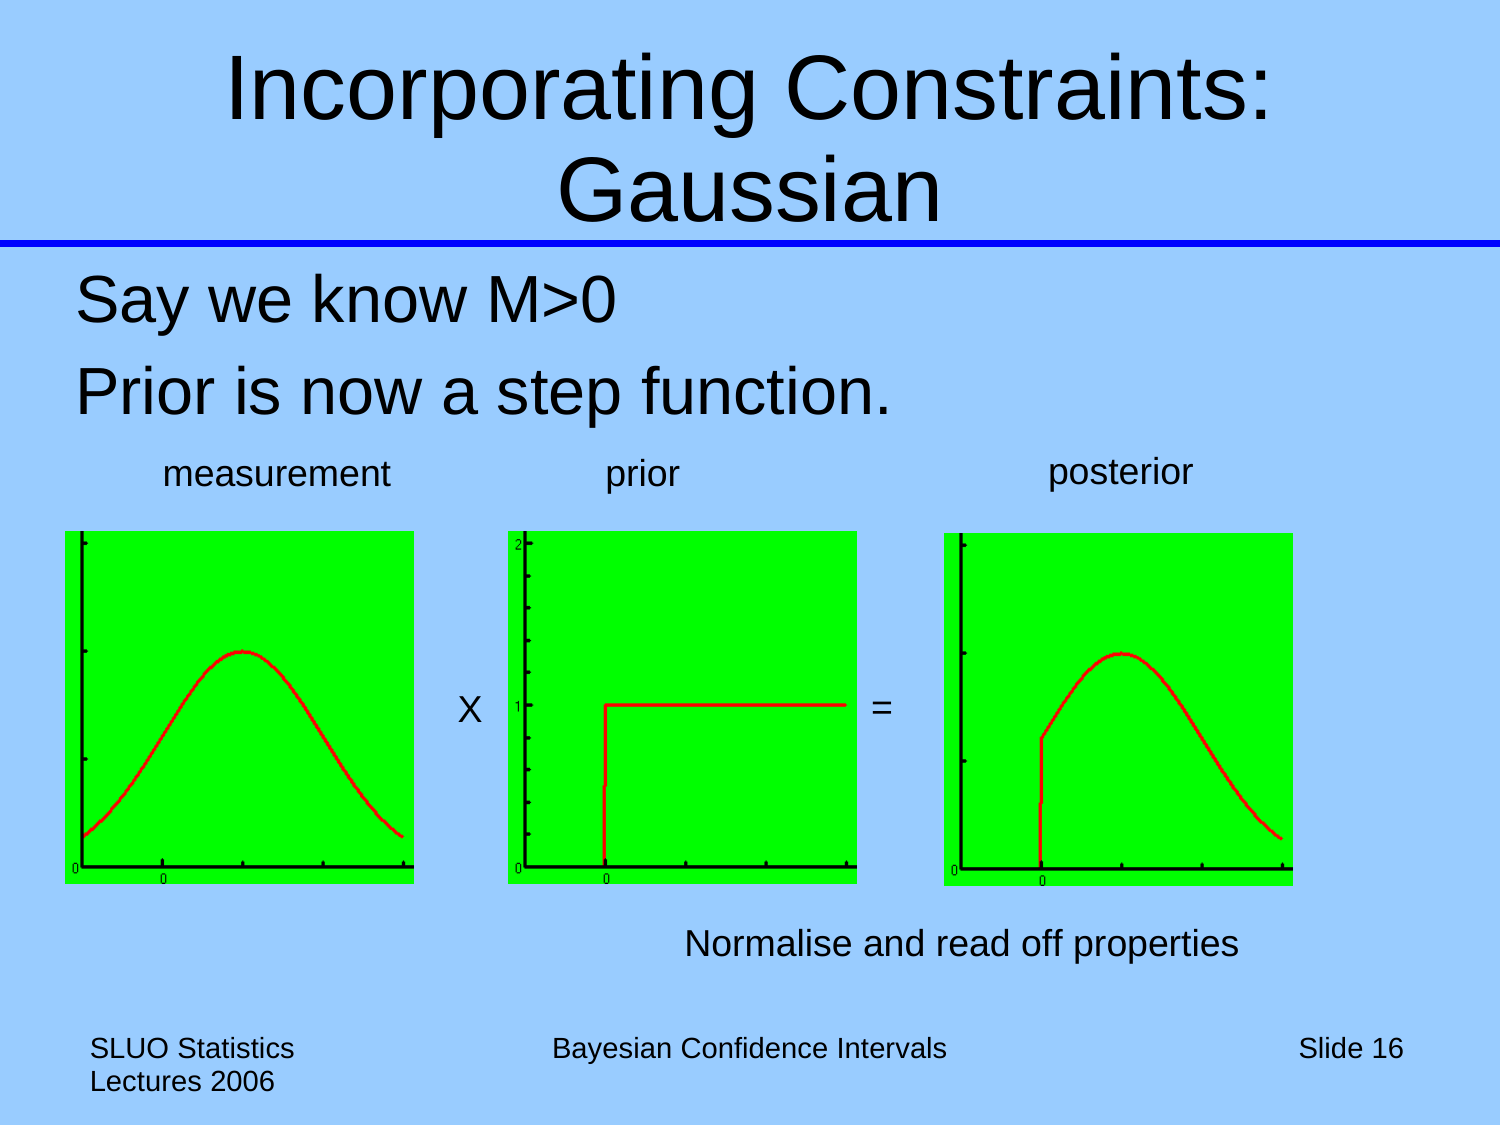

# Incorporating Constraints: Gaussian
Say we know M>0
Prior is now a step function.
posterior
measurement
prior
=
X
Normalise and read off properties
16